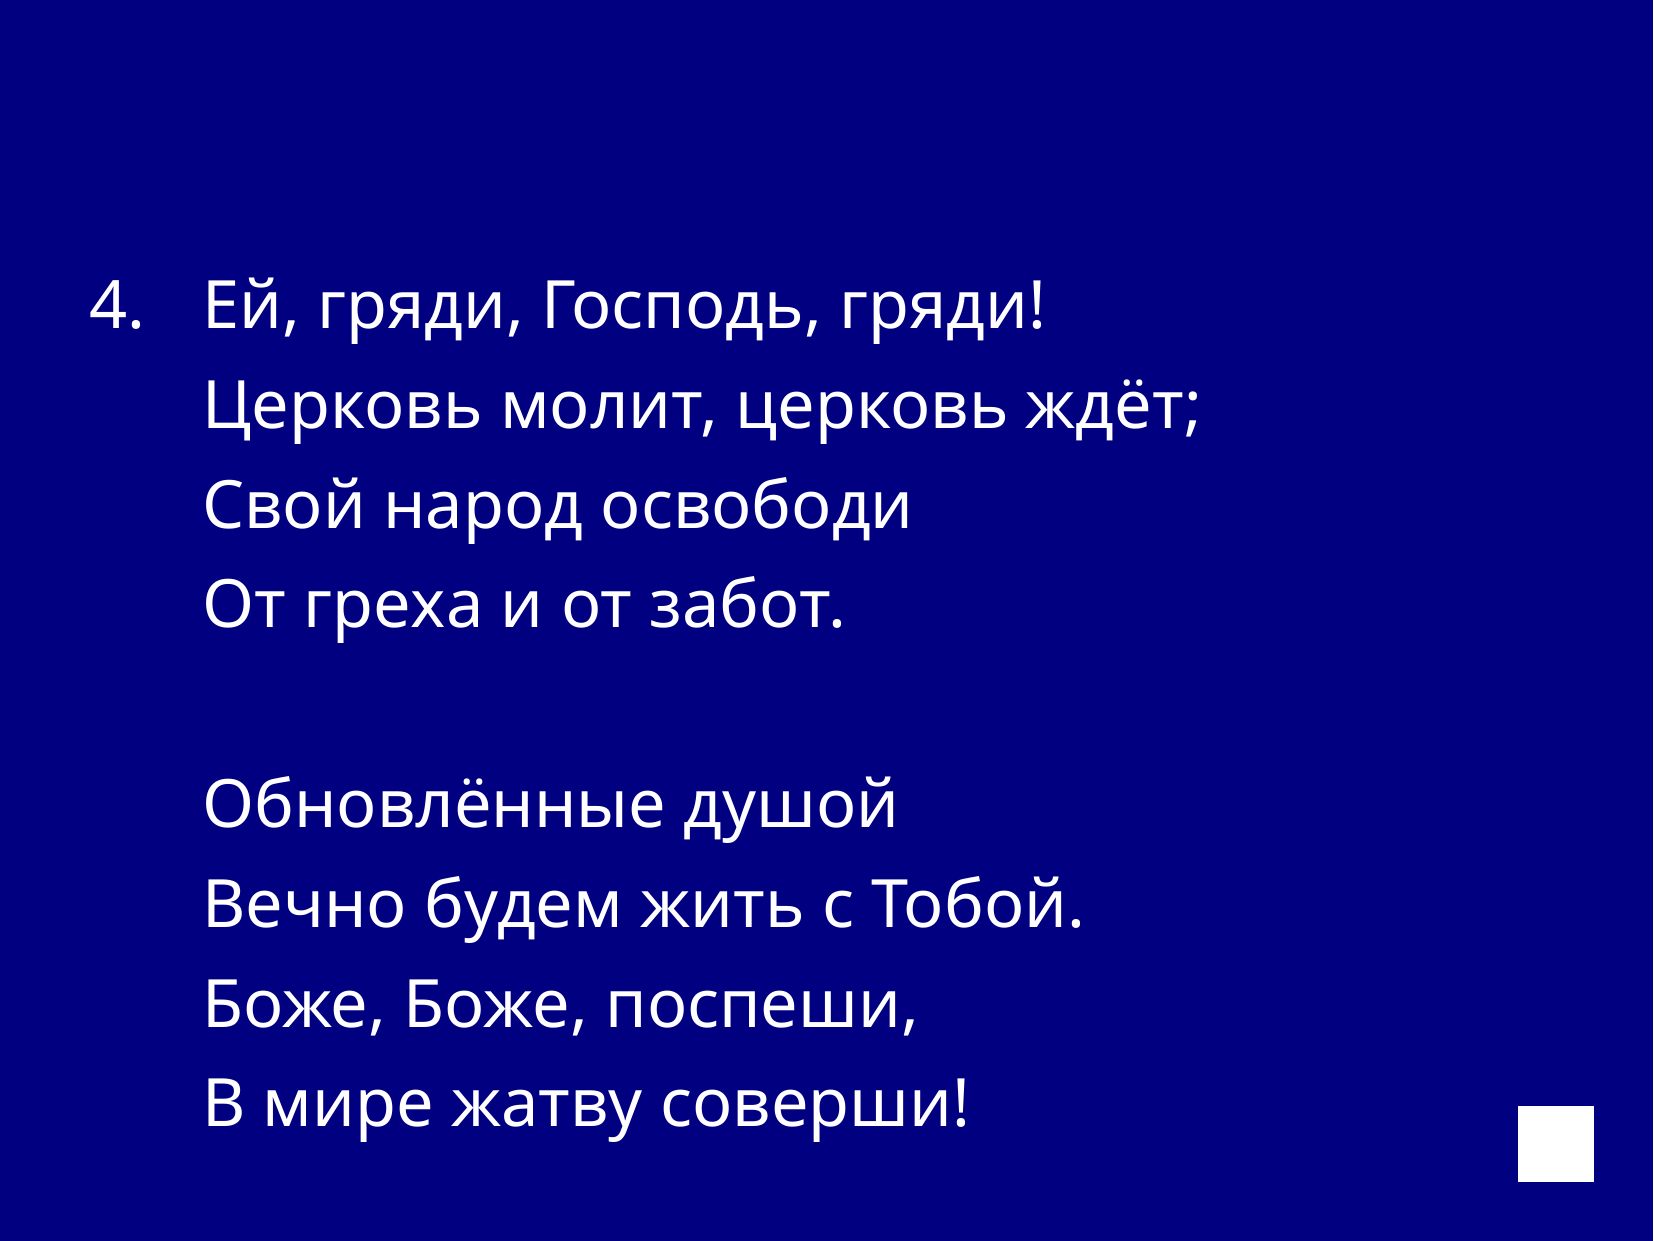

4.	Ей, гряди, Господь, гряди!
	Церковь молит, церковь ждёт;
	Свой народ освободи
	От греха и от забот.
	Обновлённые душой
	Вечно будем жить с Тобой.
	Боже, Боже, поспеши,
	В мире жатву соверши!